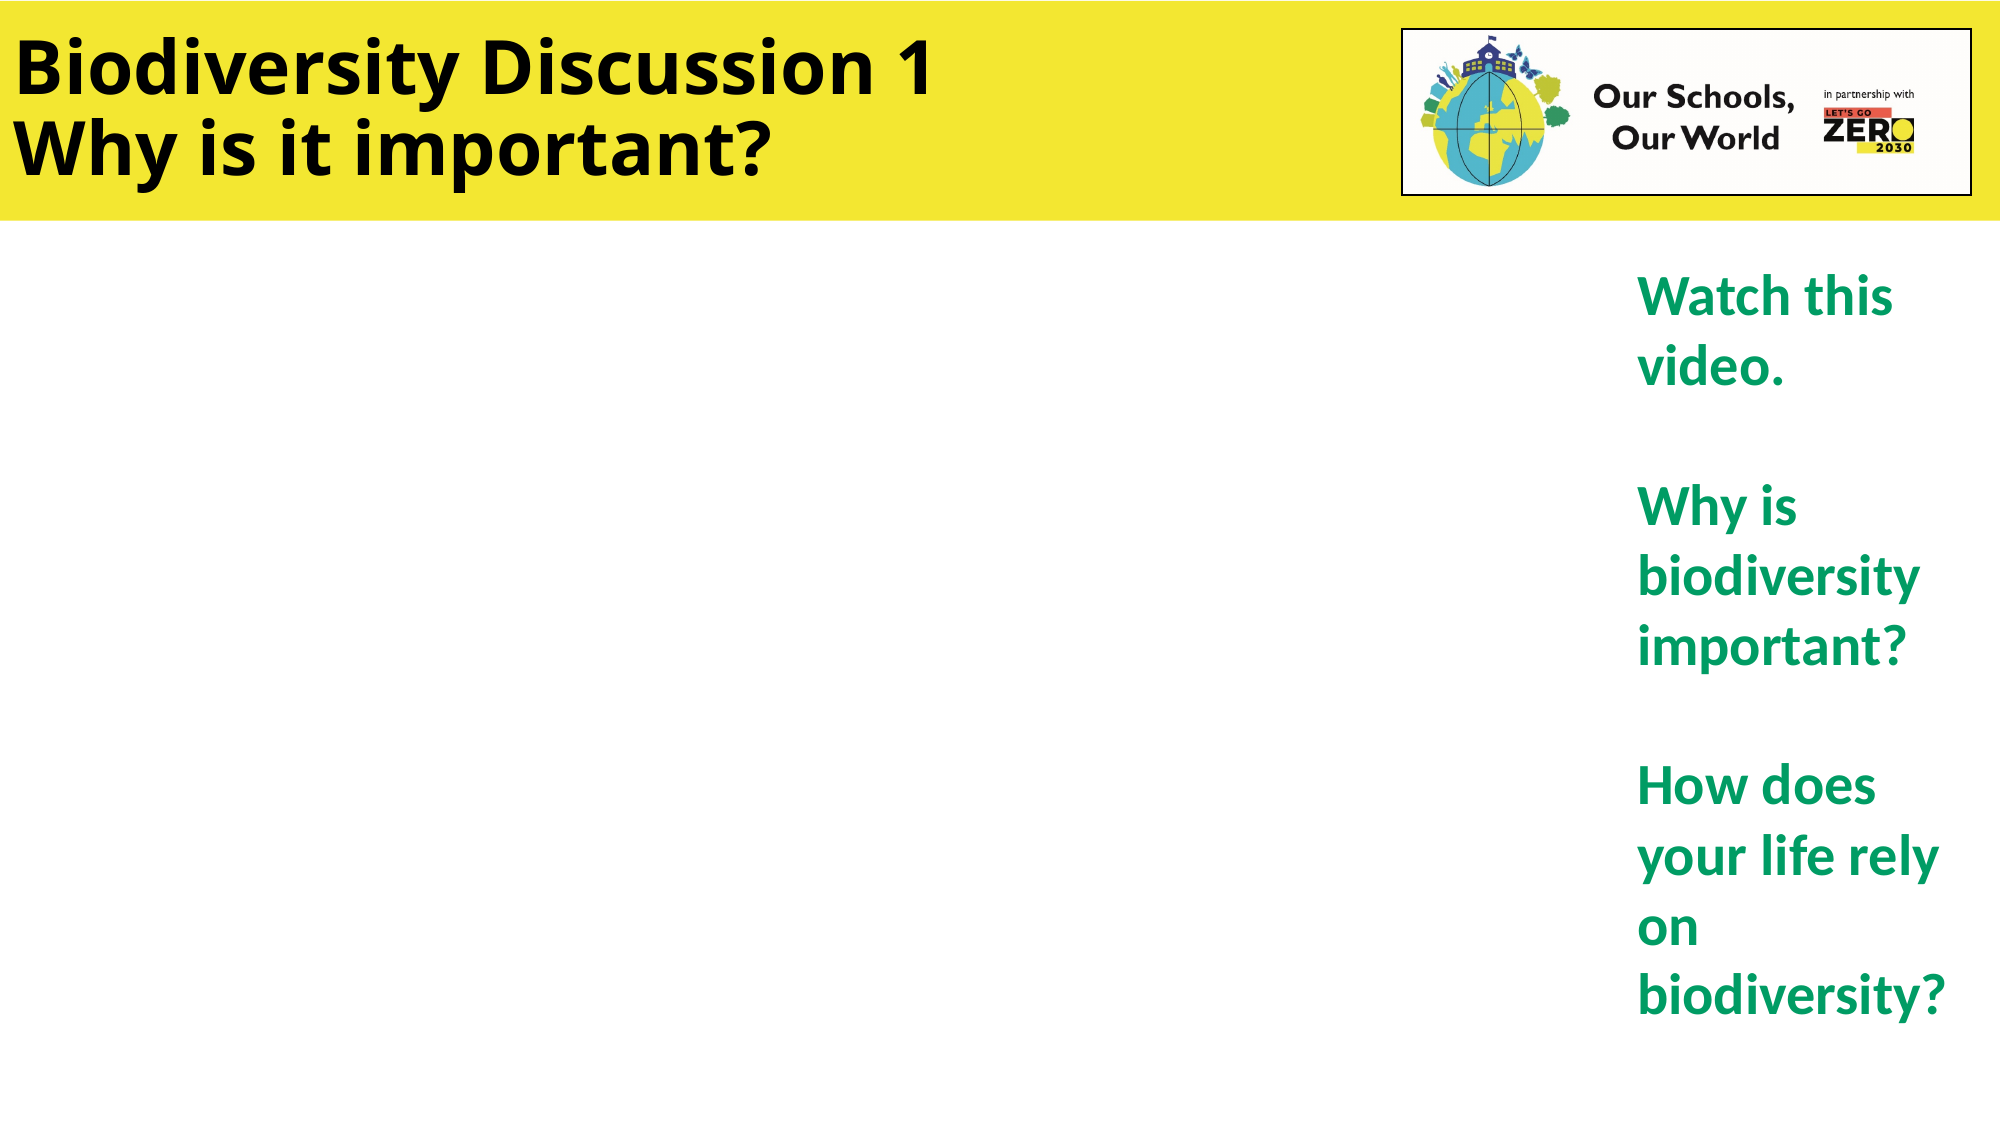

# Biodiversity Discussion 1 Why is it important?
Watch this video.
Why is biodiversity important?
How does your life rely on biodiversity?